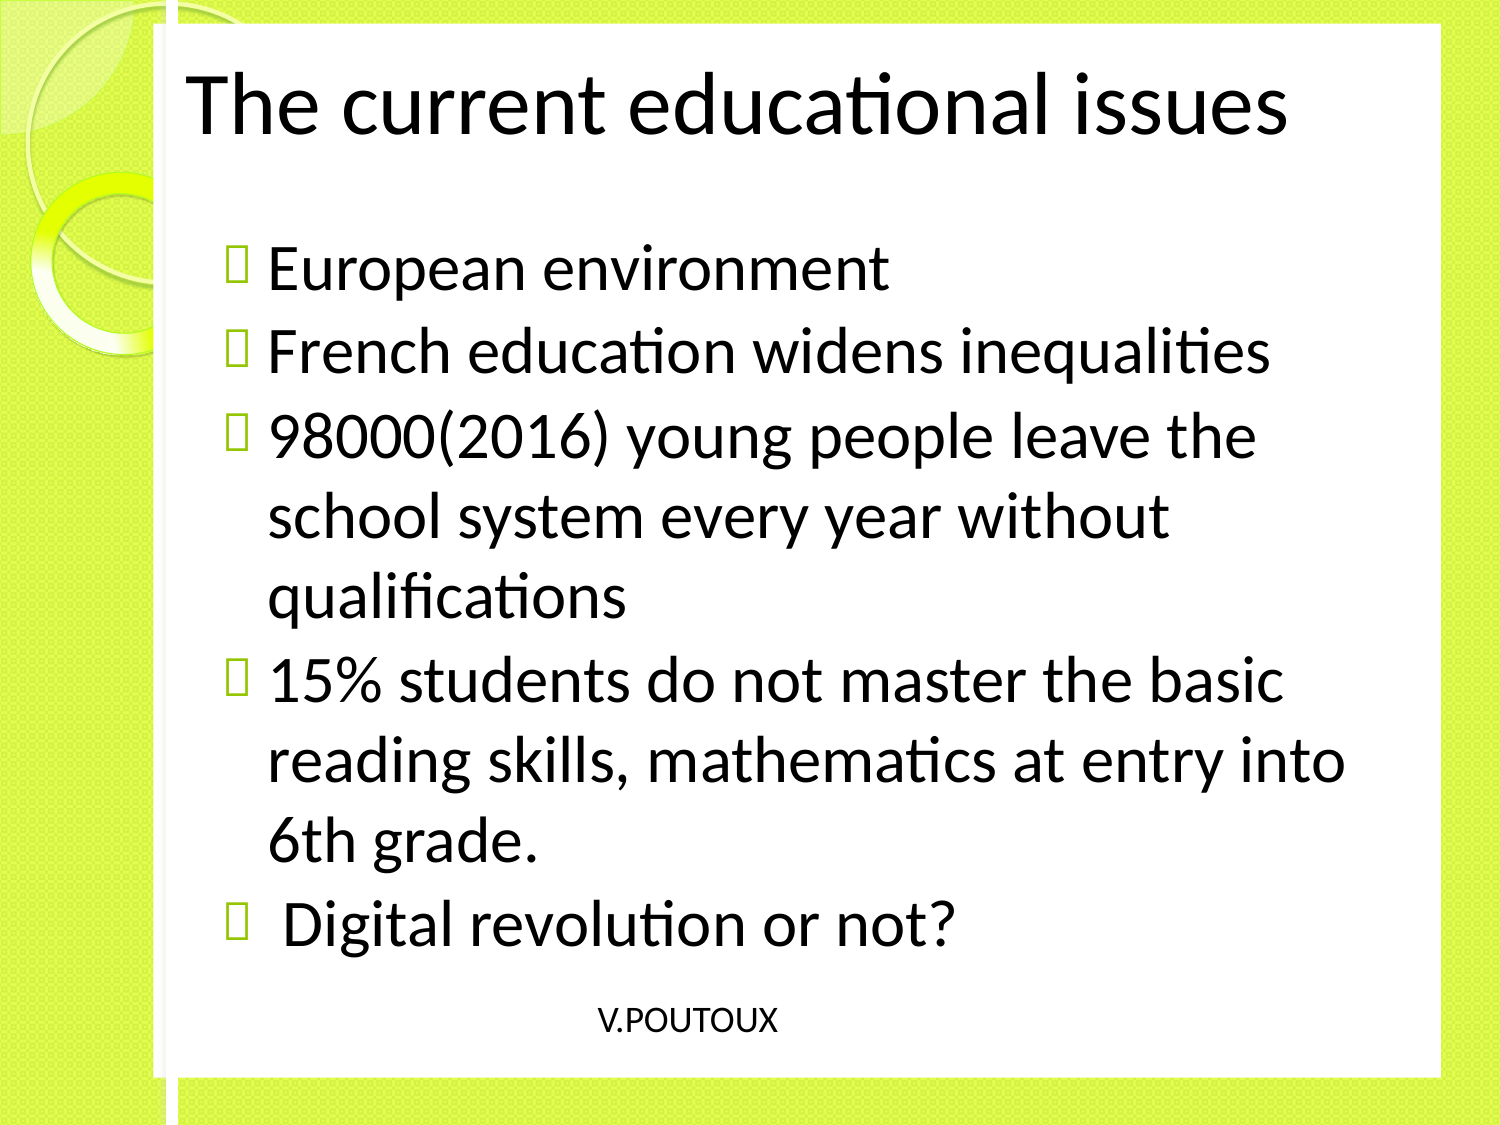

# The current educational issues
European environment
French education widens inequalities
98000(2016) young people leave the school system every year without qualifications
15% students do not master the basic reading skills, mathematics at entry into 6th grade.
Digital revolution or not?
V.POUTOUX